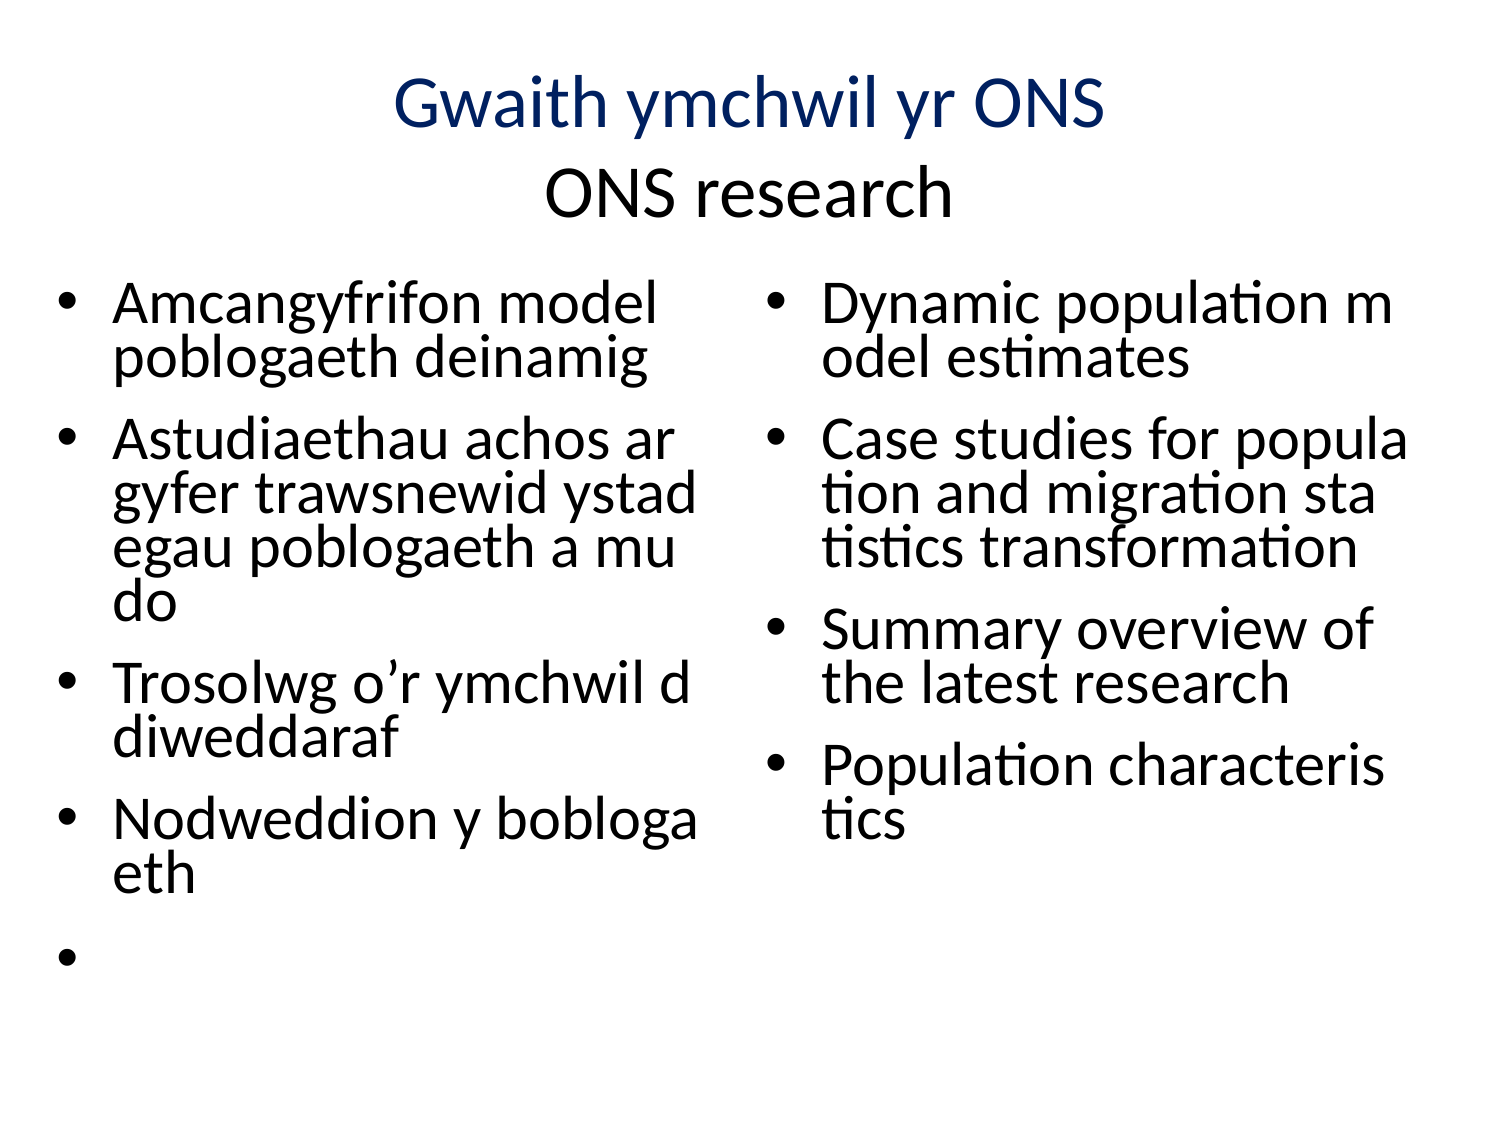

Gwaith ymchwil yr ONS
ONS research
Amcangyfrifon model poblogaeth deinamig
Astudiaethau achos ar gyfer trawsnewid ystadegau poblogaeth a mudo
Trosolwg o’r ymchwil ddiweddaraf
Nodweddion y boblogaeth
# Dynamic population model estimates
Case studies for population and migration statistics transformation
Summary overview of the latest research
Population characteristics